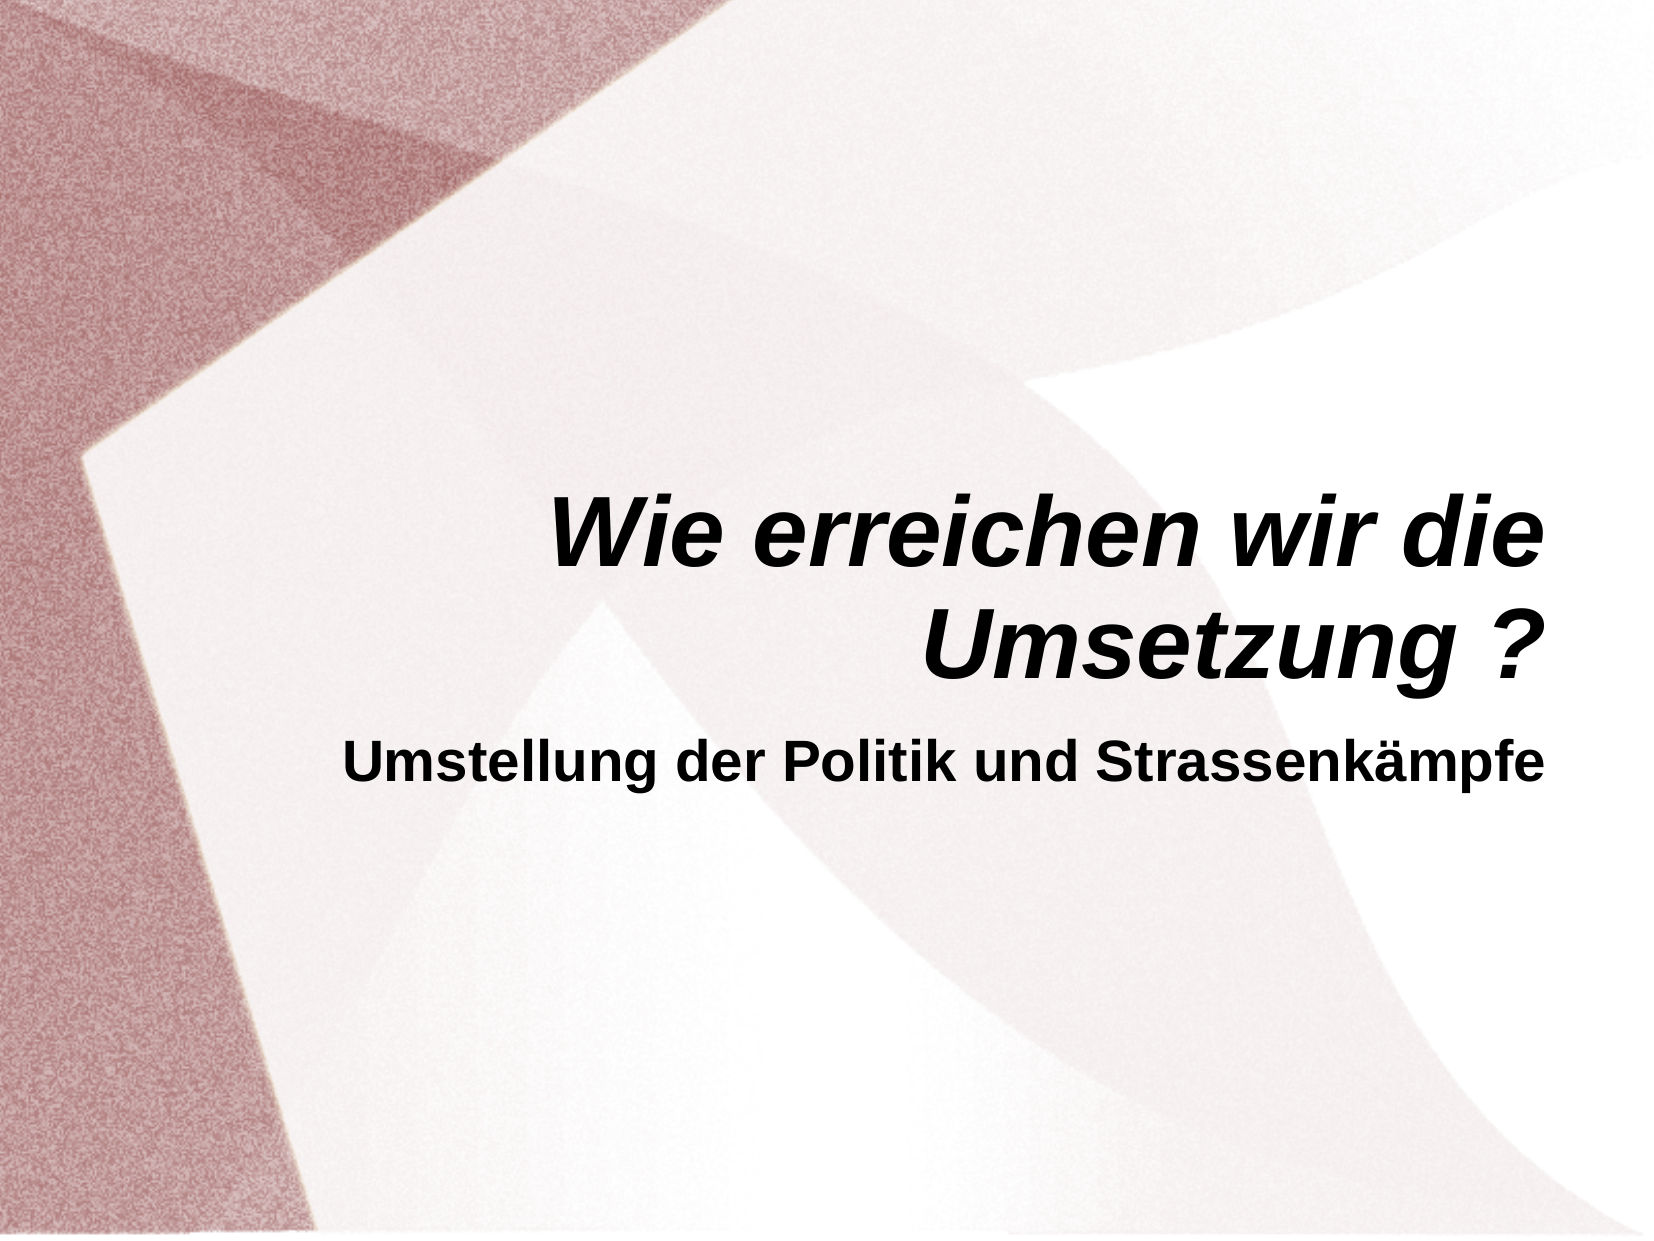

# Wie erreichen wir die Umsetzung ?
Umstellung der Politik und Strassenkämpfe